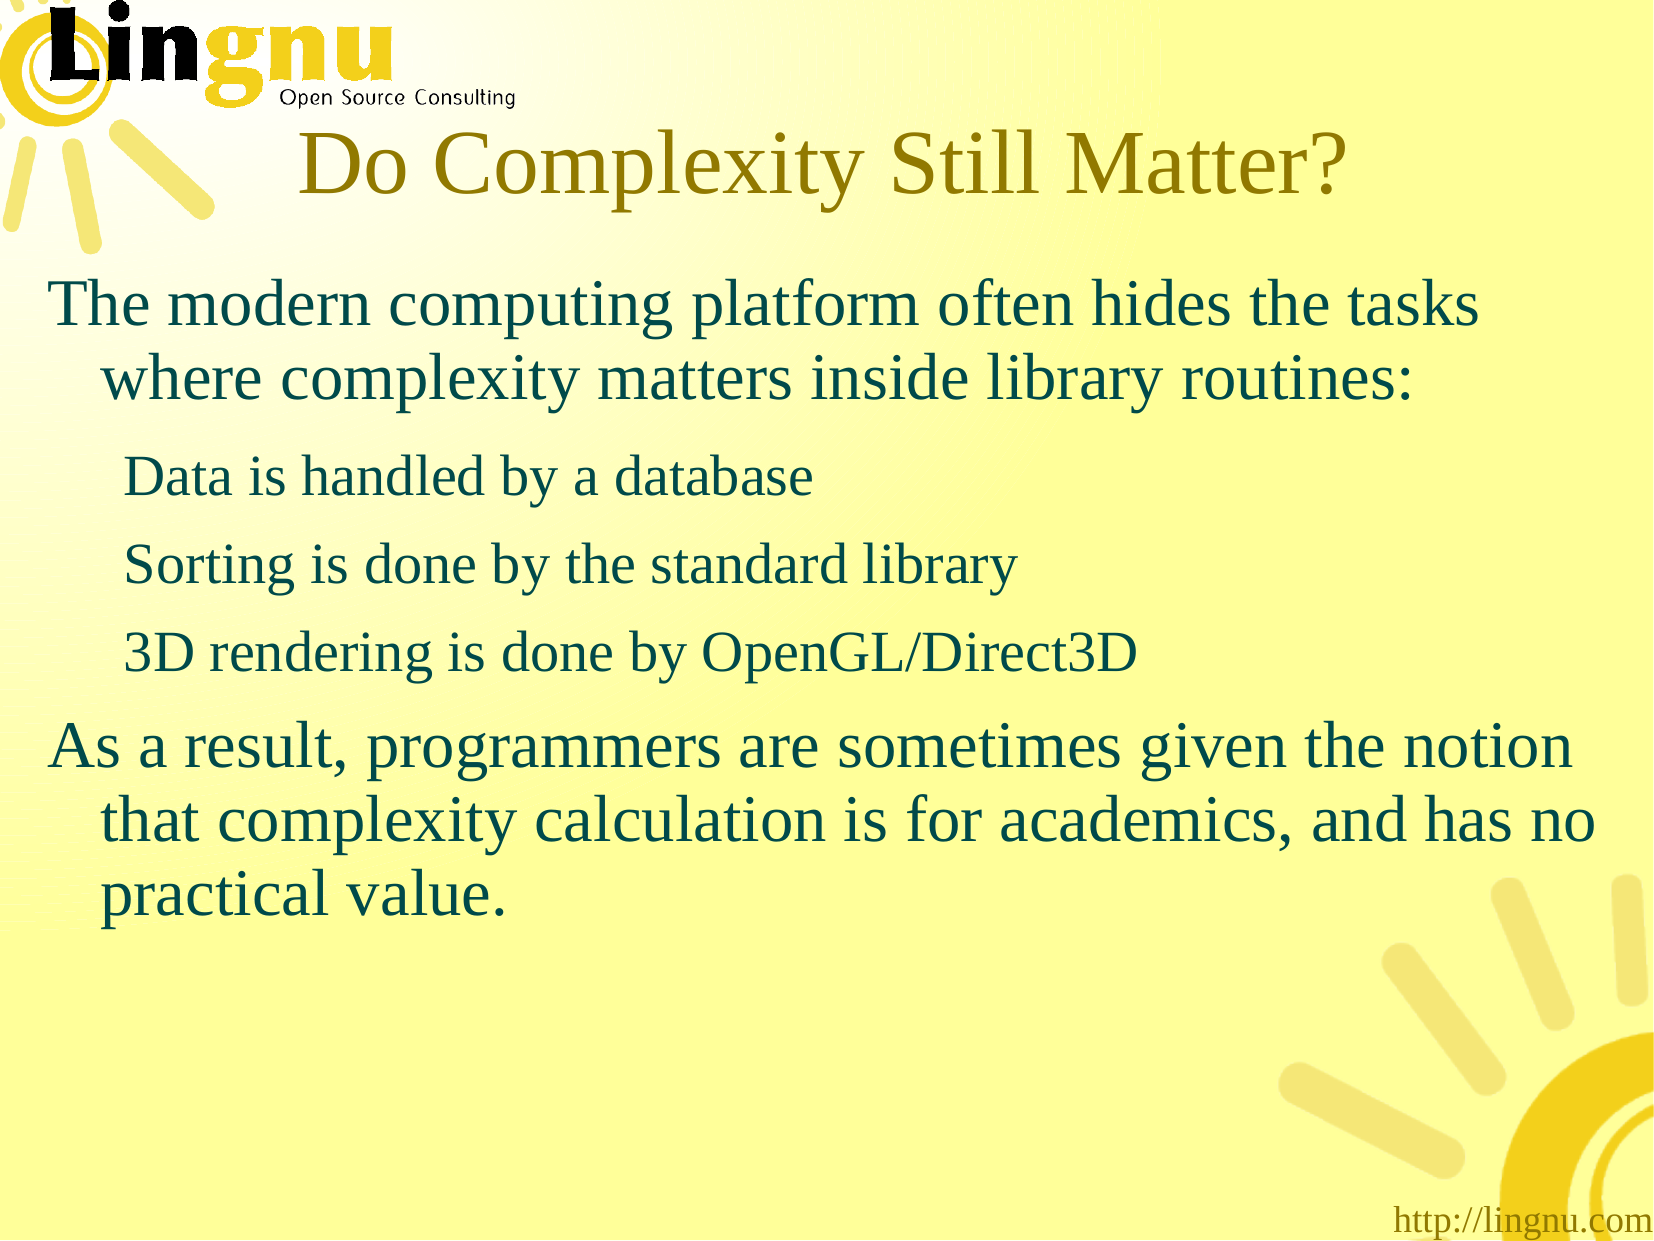

# Do Complexity Still Matter?
The modern computing platform often hides the tasks where complexity matters inside library routines:
Data is handled by a database
Sorting is done by the standard library
3D rendering is done by OpenGL/Direct3D
As a result, programmers are sometimes given the notion that complexity calculation is for academics, and has no practical value.